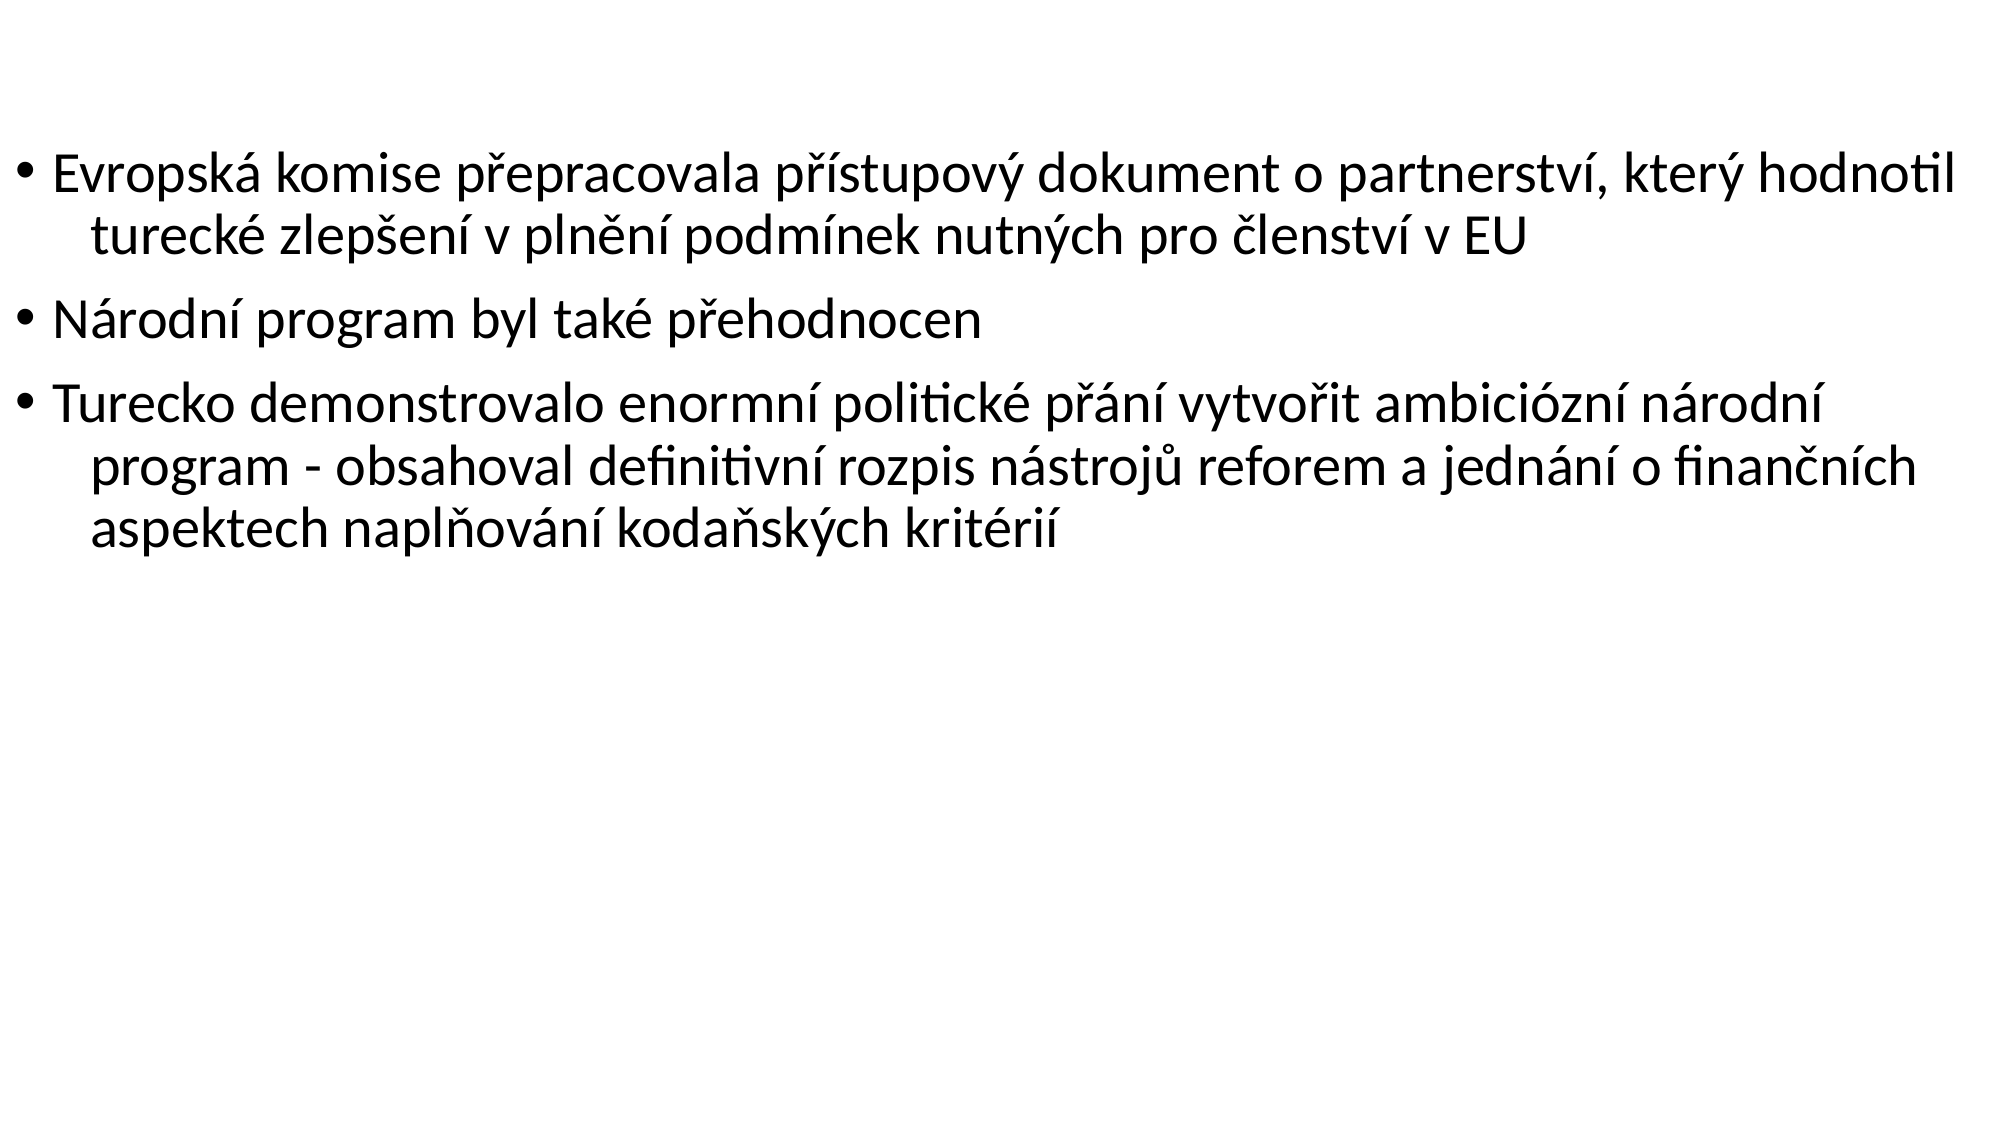

#
Evropská komise přepracovala přístupový dokument o partnerství, který hodnotil turecké zlepšení v plnění podmínek nutných pro členství v EU
Národní program byl také přehodnocen
Turecko demonstrovalo enormní politické přání vytvořit ambiciózní národní program - obsahoval definitivní rozpis nástrojů reforem a jednání o finančních aspektech naplňování kodaňských kritérií